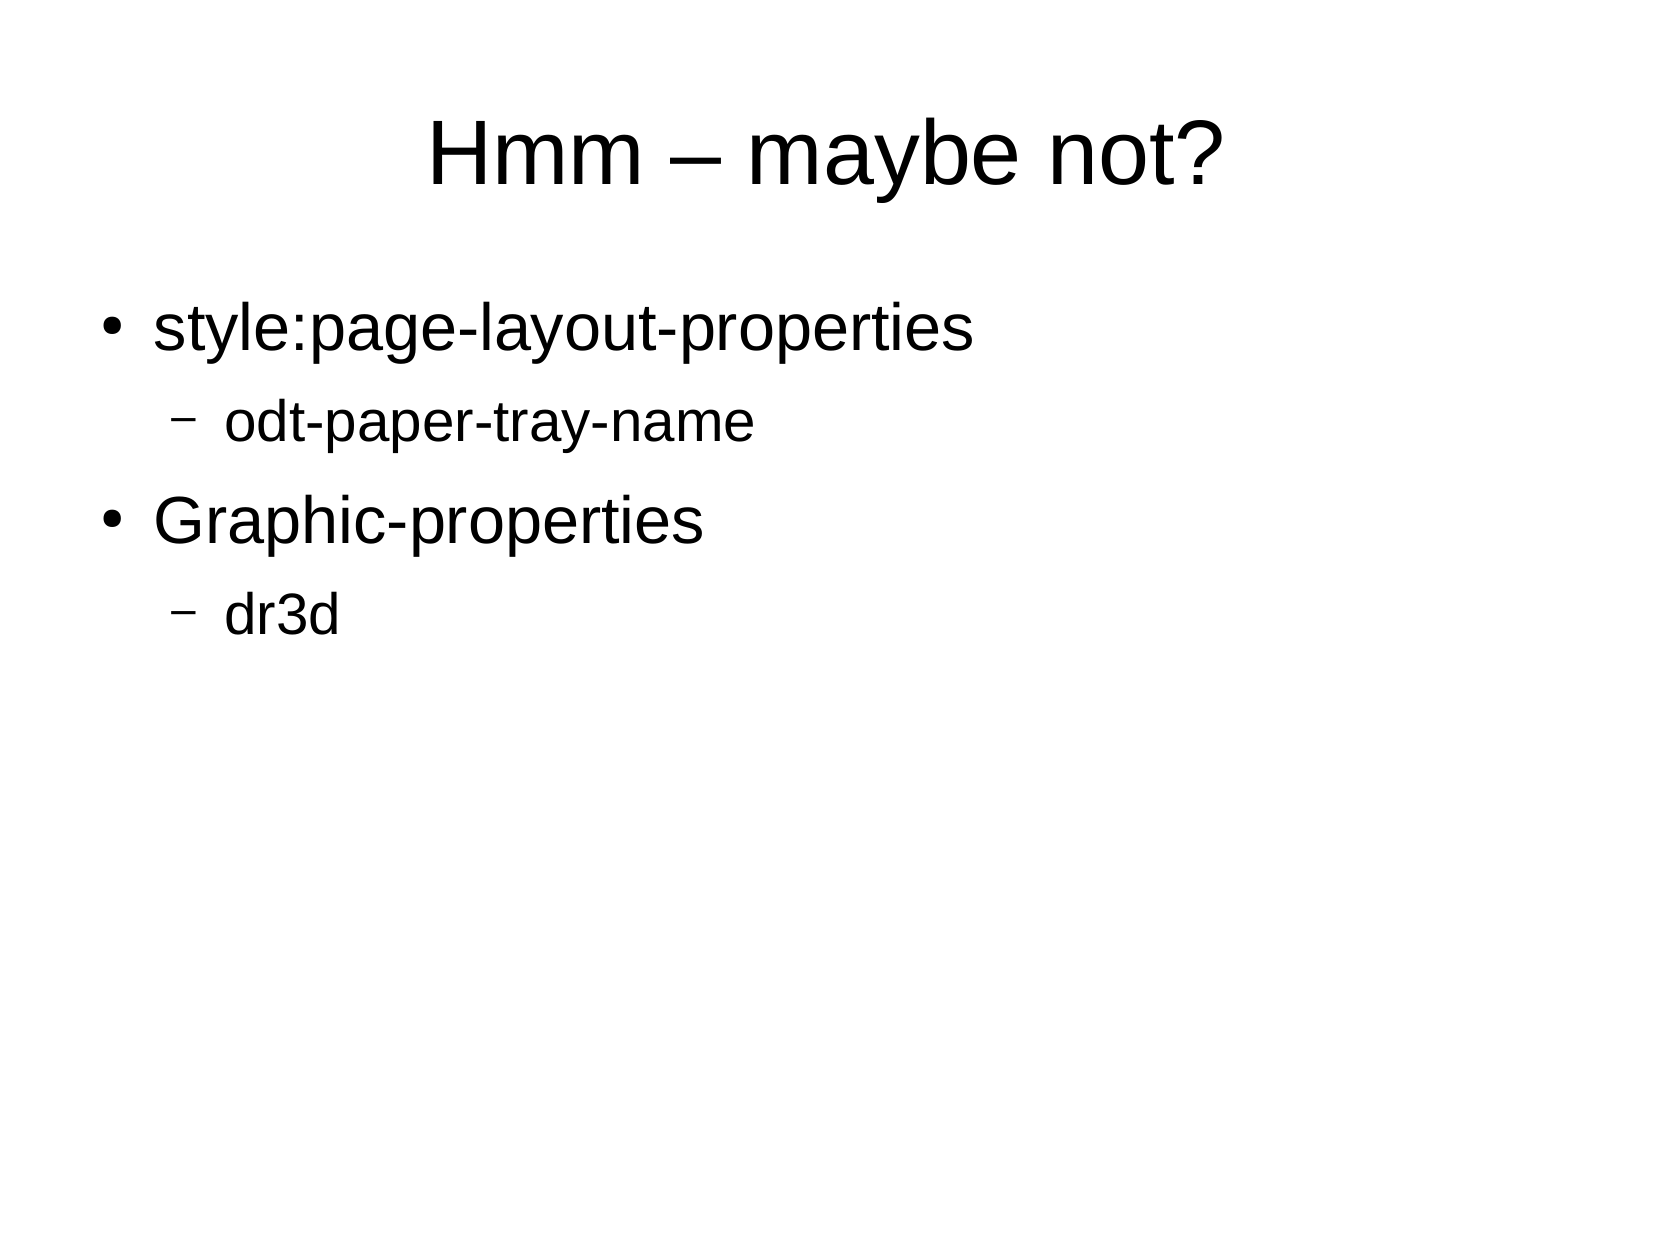

# Hmm – maybe not?
style:page-layout-properties
odt-paper-tray-name
Graphic-properties
dr3d